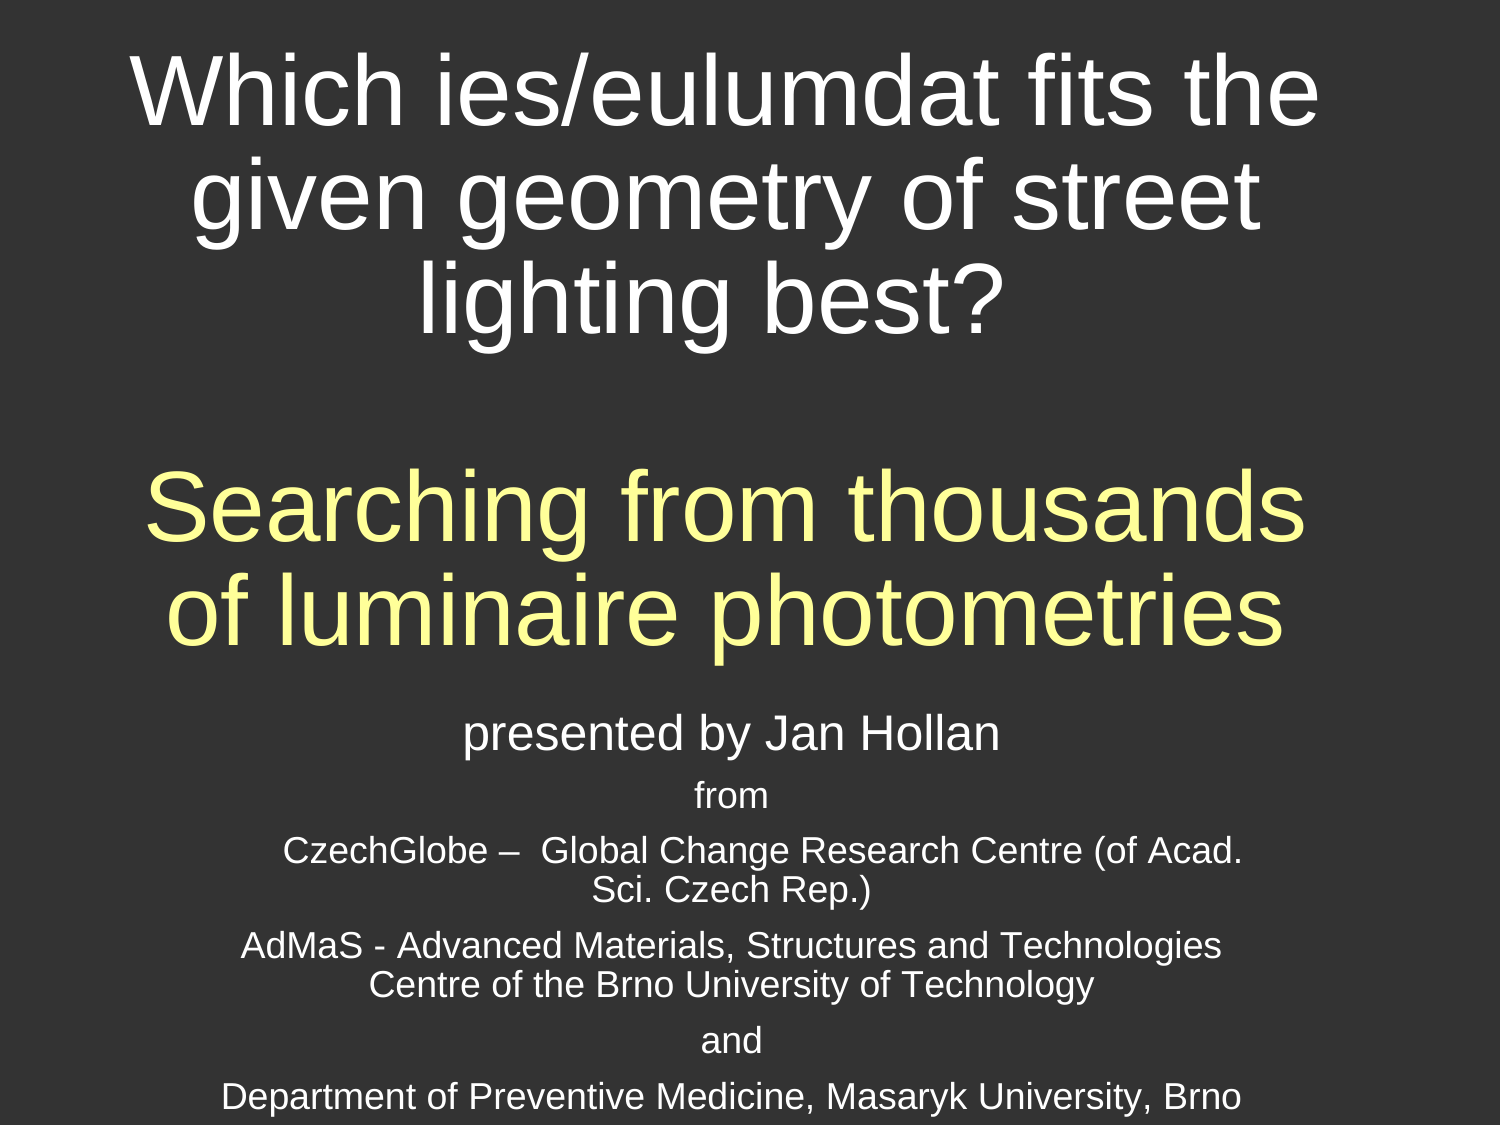

# Which ies/eulumdat fits the given geometry of street lighting best? Searching from thousands of luminaire photometries
presented by Jan Hollan
from
 CzechGlobe – Global Change Research Centre (of Acad. Sci. Czech Rep.)
AdMaS - Advanced Materials, Structures and Technologies Centre of the Brno University of Technology
and
Department of Preventive Medicine, Masaryk University, Brno